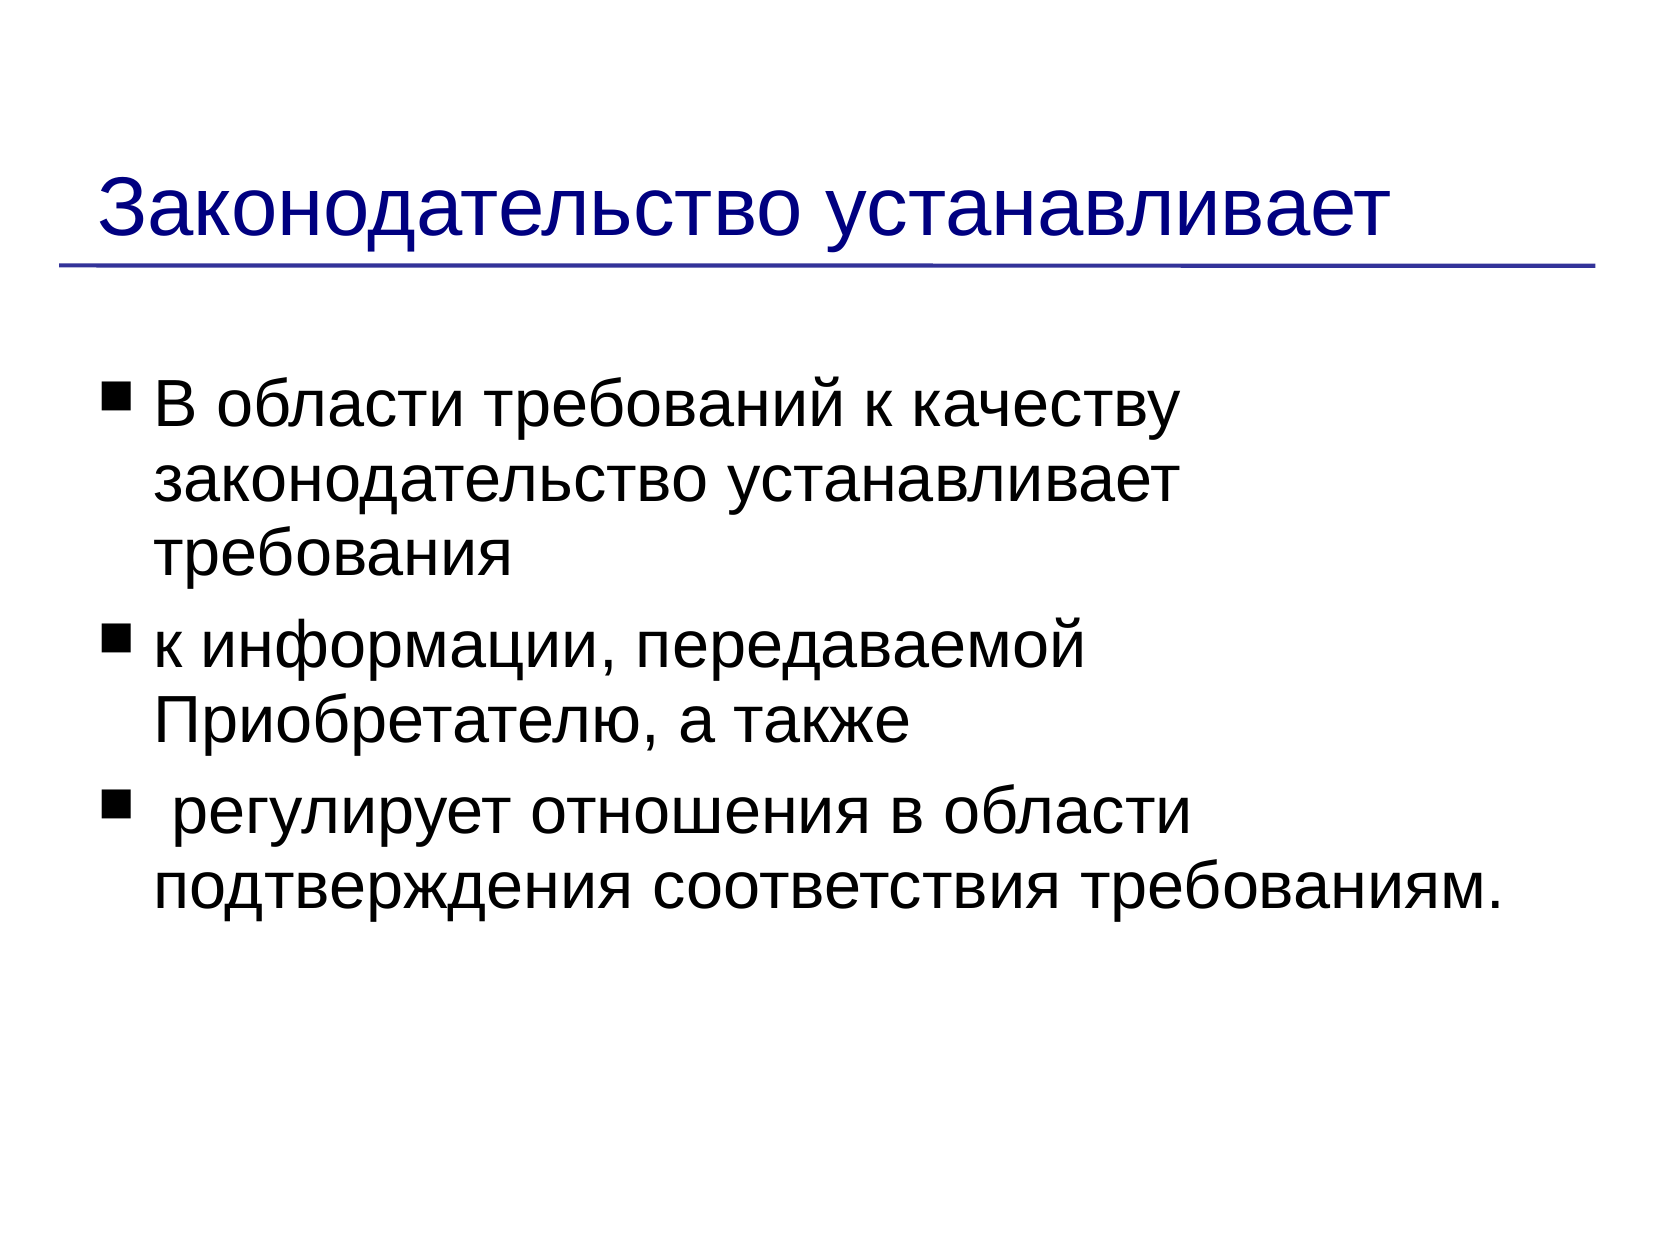

# Законодательство устанавливает
В области требований к качеству законодательство устанавливает требования
к информации, передаваемой Приобретателю, а также
 регулирует отношения в области подтверждения соответствия требованиям.